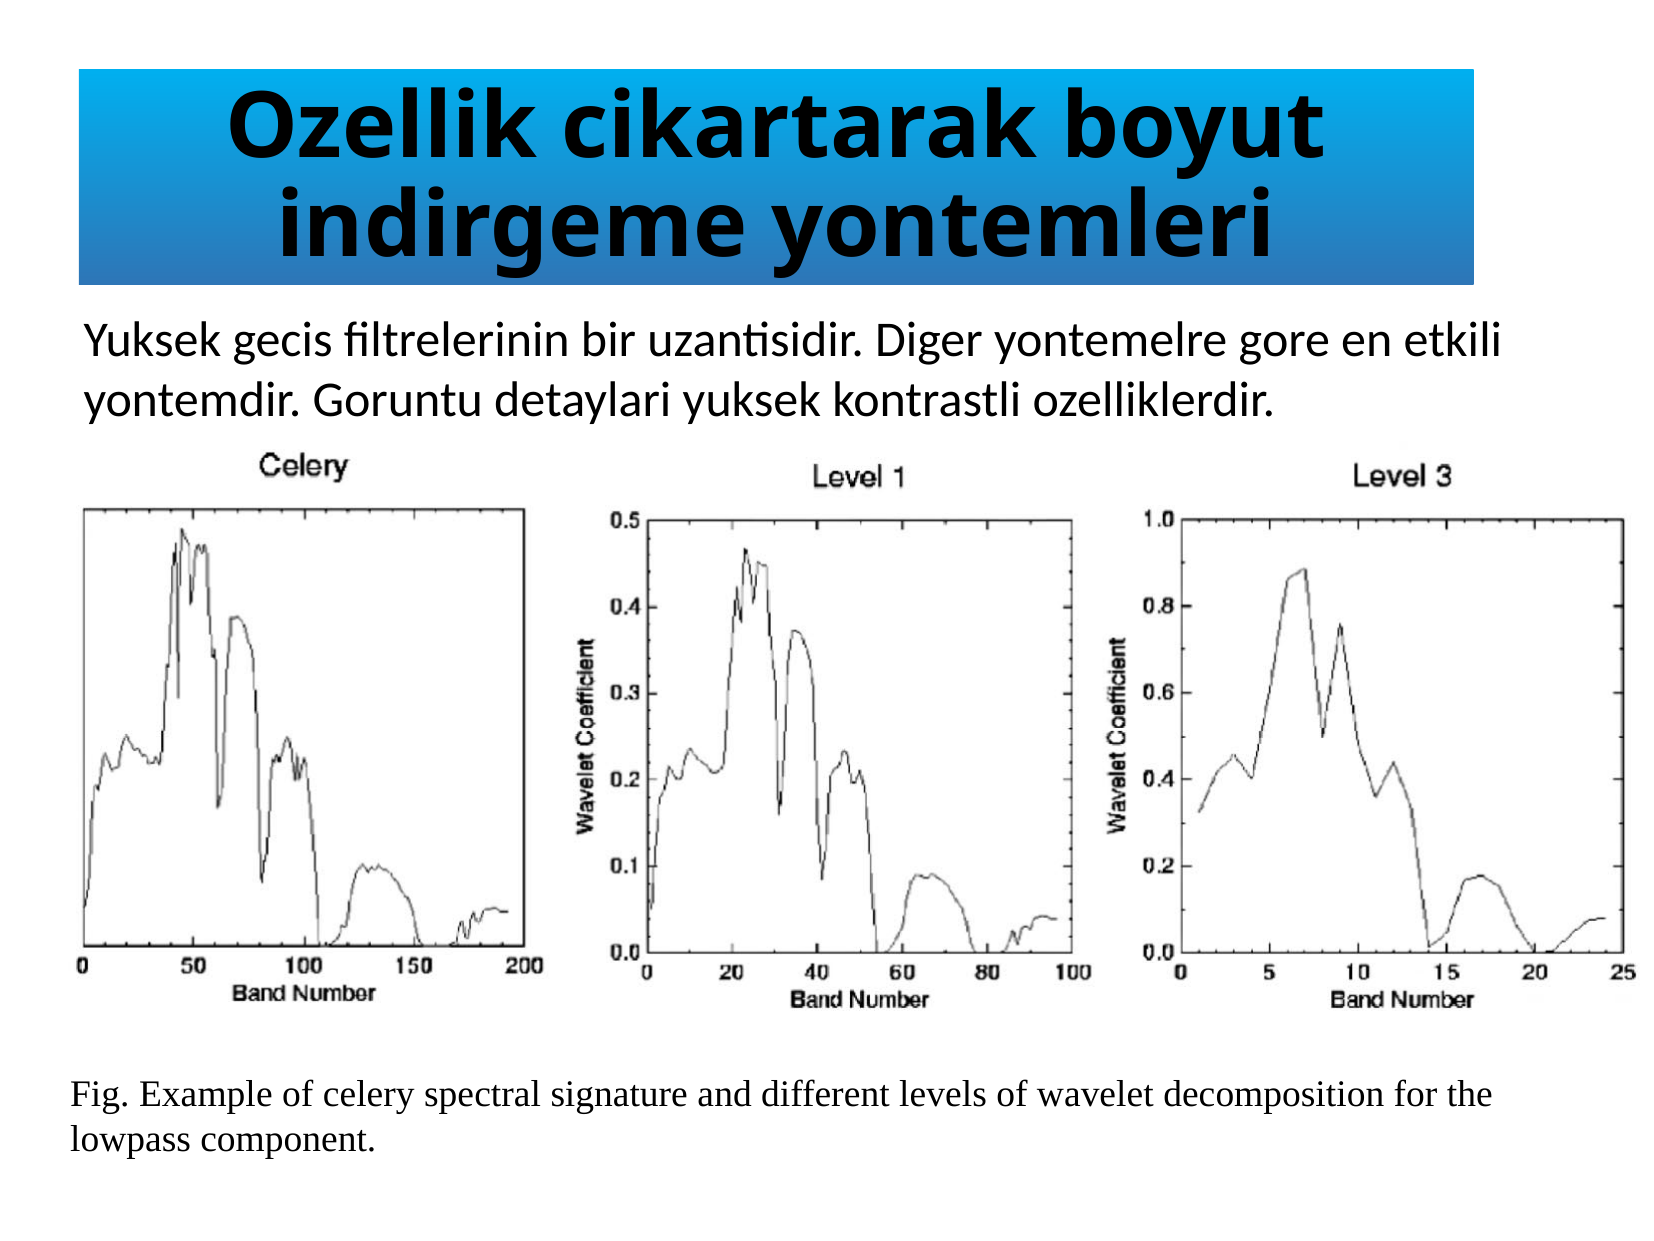

Ozellik cikartarak boyut indirgeme yontemleri
Dalgacik Donusumu (Wavelet Transform)
Yuksek gecis filtrelerinin bir uzantisidir. Diger yontemelre gore en etkili yontemdir. Goruntu detaylari yuksek kontrastli ozelliklerdir.
Fig. Example of celery spectral signature and different levels of wavelet decomposition for the lowpass component.